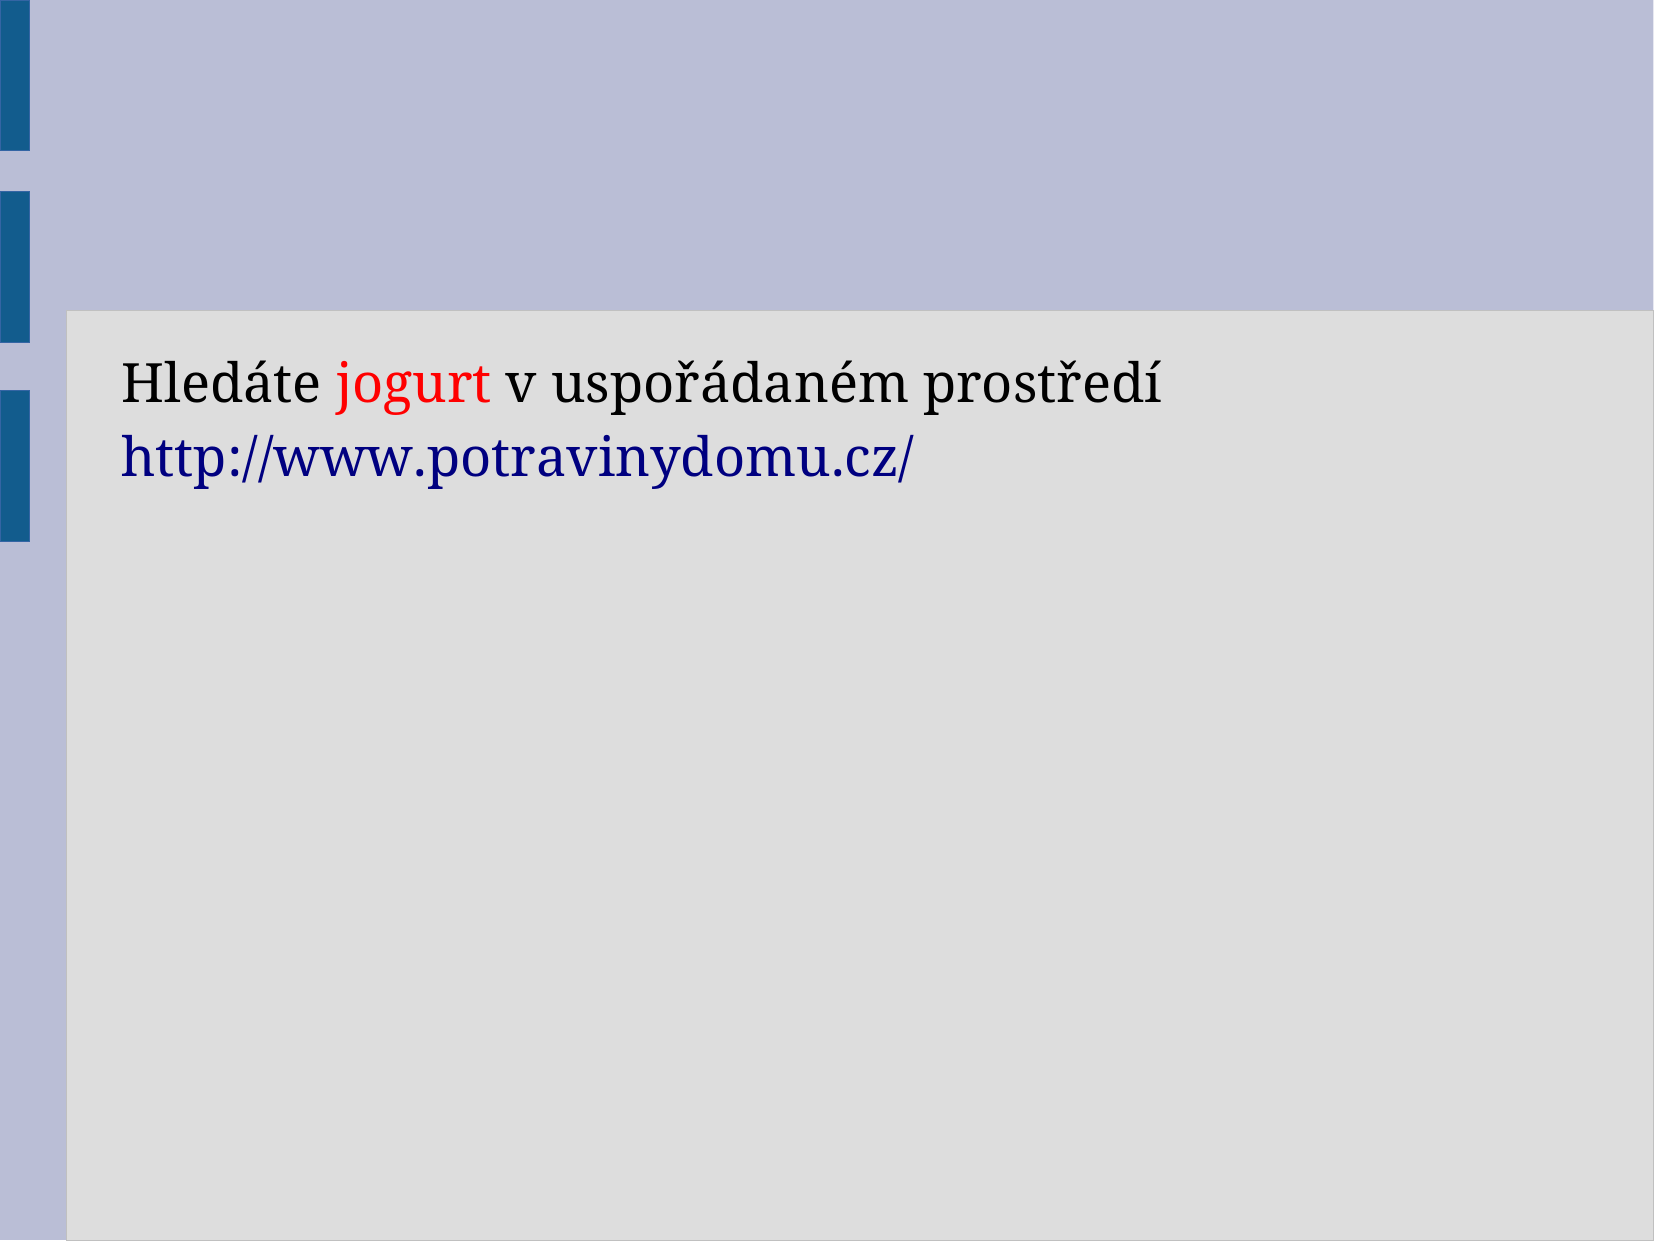

#
Hledáte jogurt v uspořádaném prostředí
http://www.potravinydomu.cz/